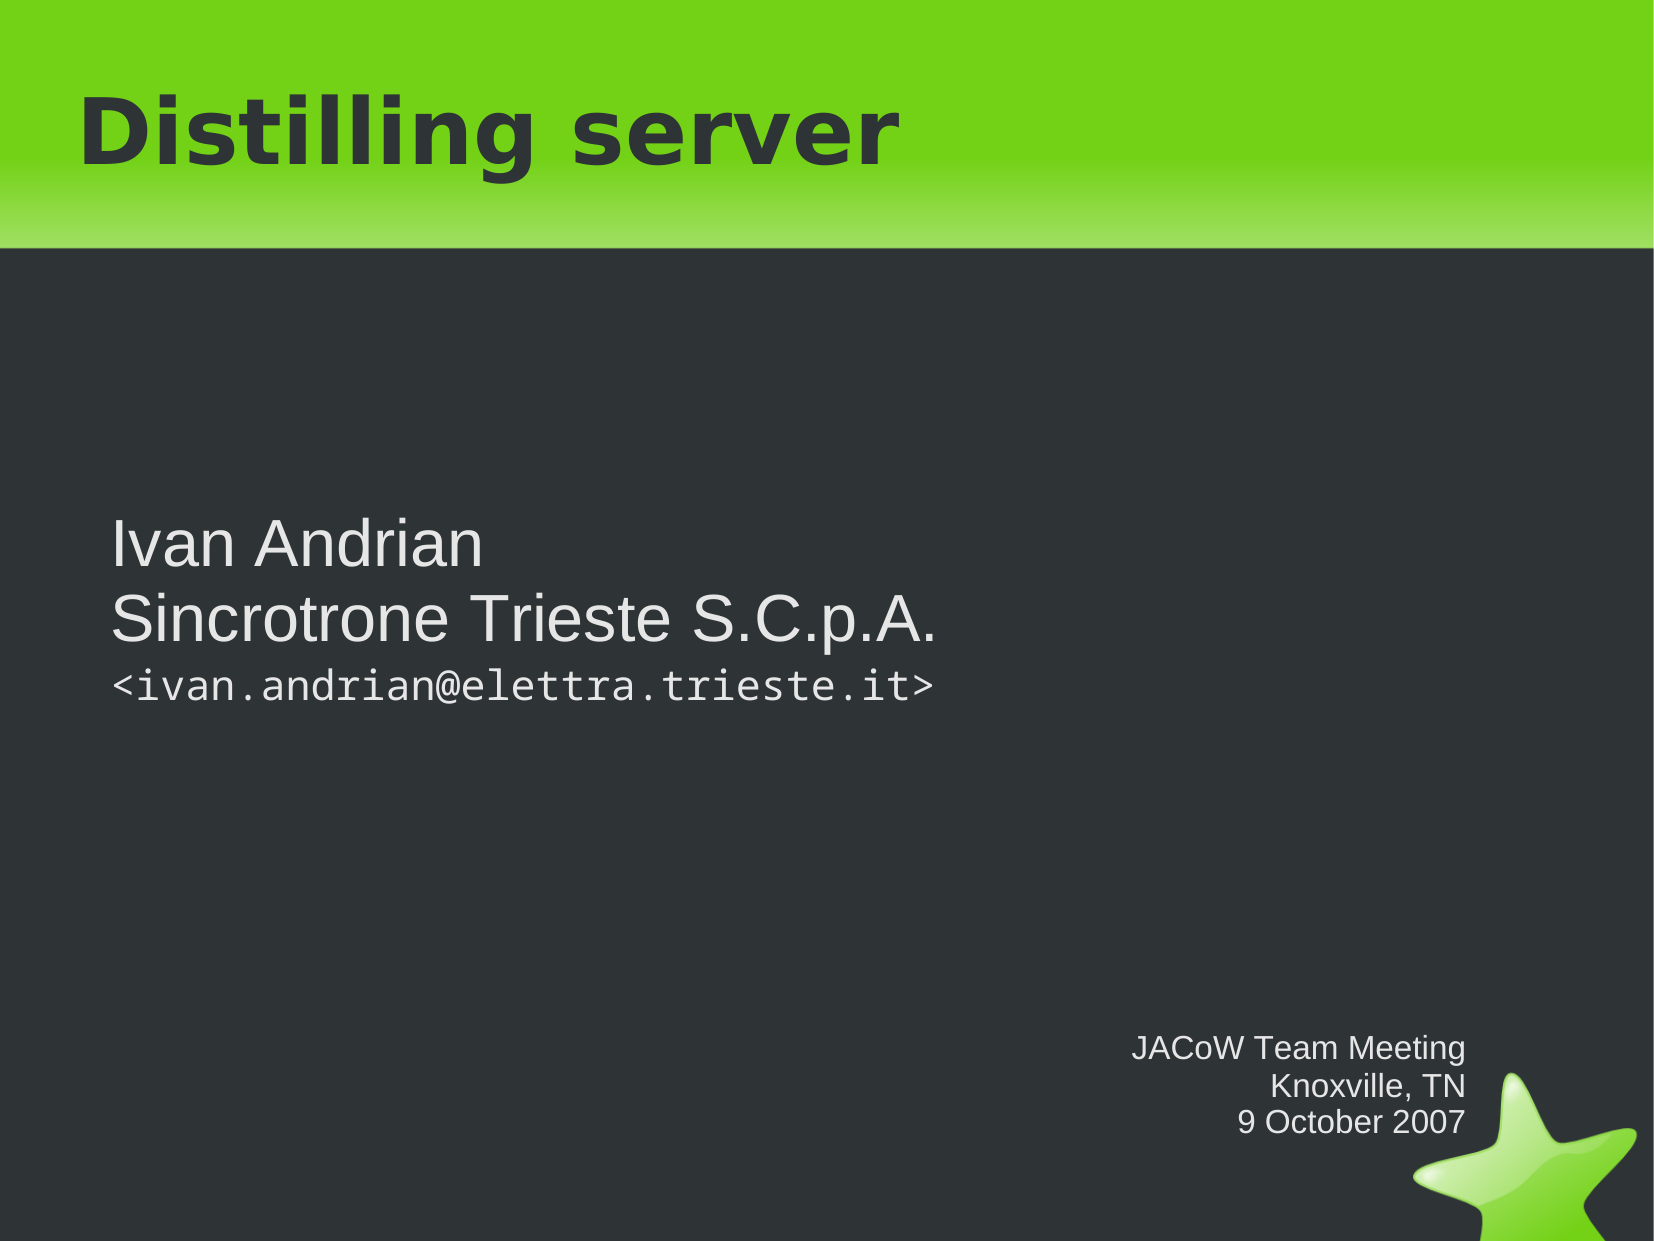

# Distilling server
Ivan Andrian
Sincrotrone Trieste S.C.p.A.
<ivan.andrian@elettra.trieste.it>
JACoW Team Meeting
Knoxville, TN
9 October 2007